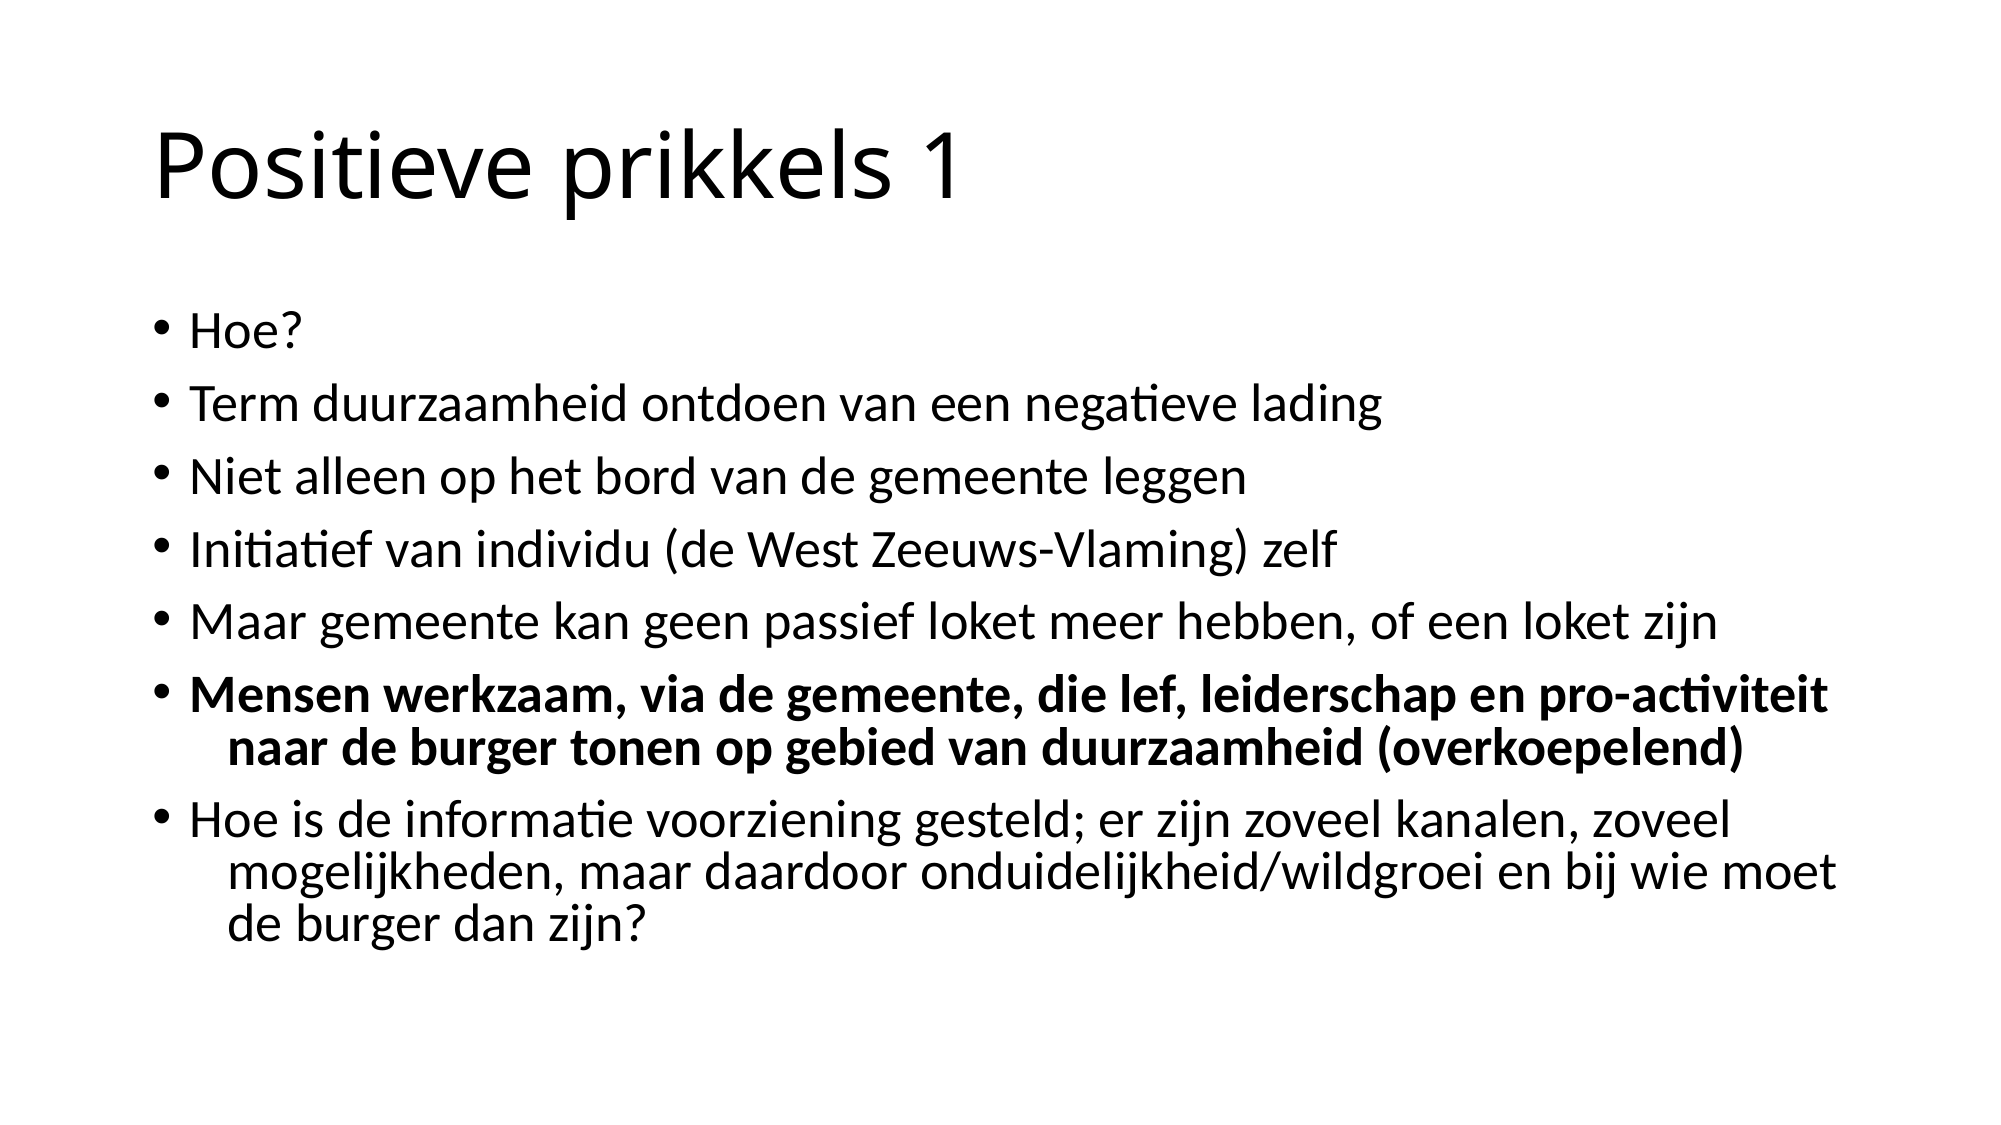

# Positieve prikkels 1
Hoe?
Term duurzaamheid ontdoen van een negatieve lading
Niet alleen op het bord van de gemeente leggen
Initiatief van individu (de West Zeeuws-Vlaming) zelf
Maar gemeente kan geen passief loket meer hebben, of een loket zijn
Mensen werkzaam, via de gemeente, die lef, leiderschap en pro-activiteit naar de burger tonen op gebied van duurzaamheid (overkoepelend)
Hoe is de informatie voorziening gesteld; er zijn zoveel kanalen, zoveel mogelijkheden, maar daardoor onduidelijkheid/wildgroei en bij wie moet de burger dan zijn?